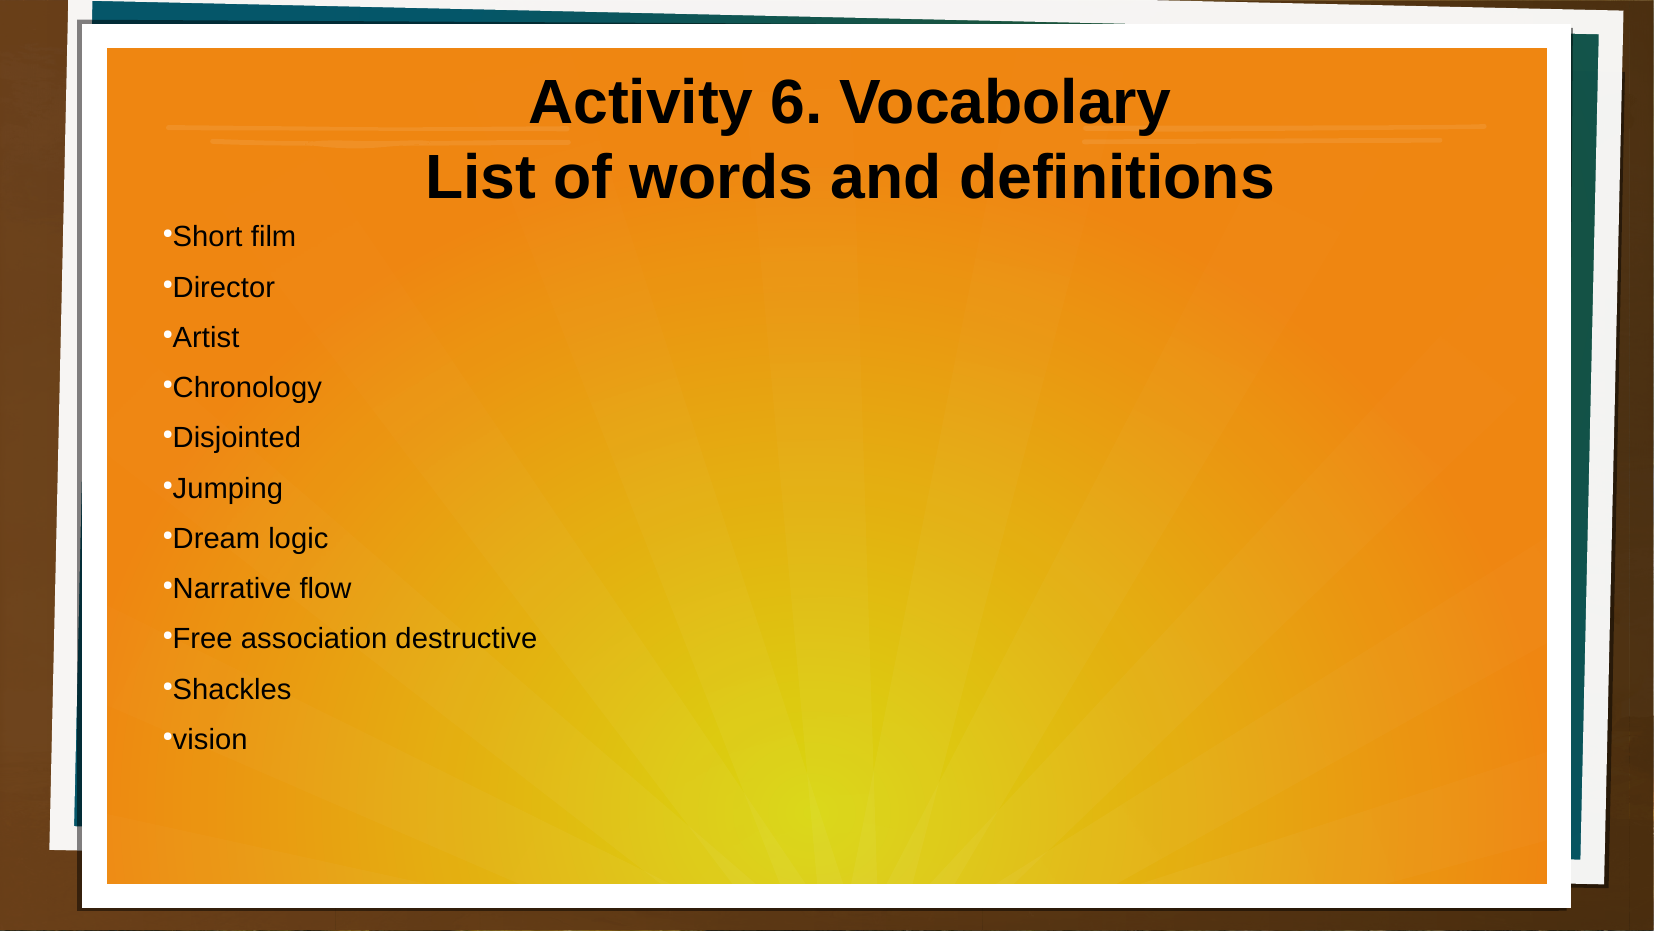

Activity 6. Vocabolary
List of words and definitions
# Short film
Director
Artist
Chronology
Disjointed
Jumping
Dream logic
Narrative flow
Free association destructive
Shackles
vision